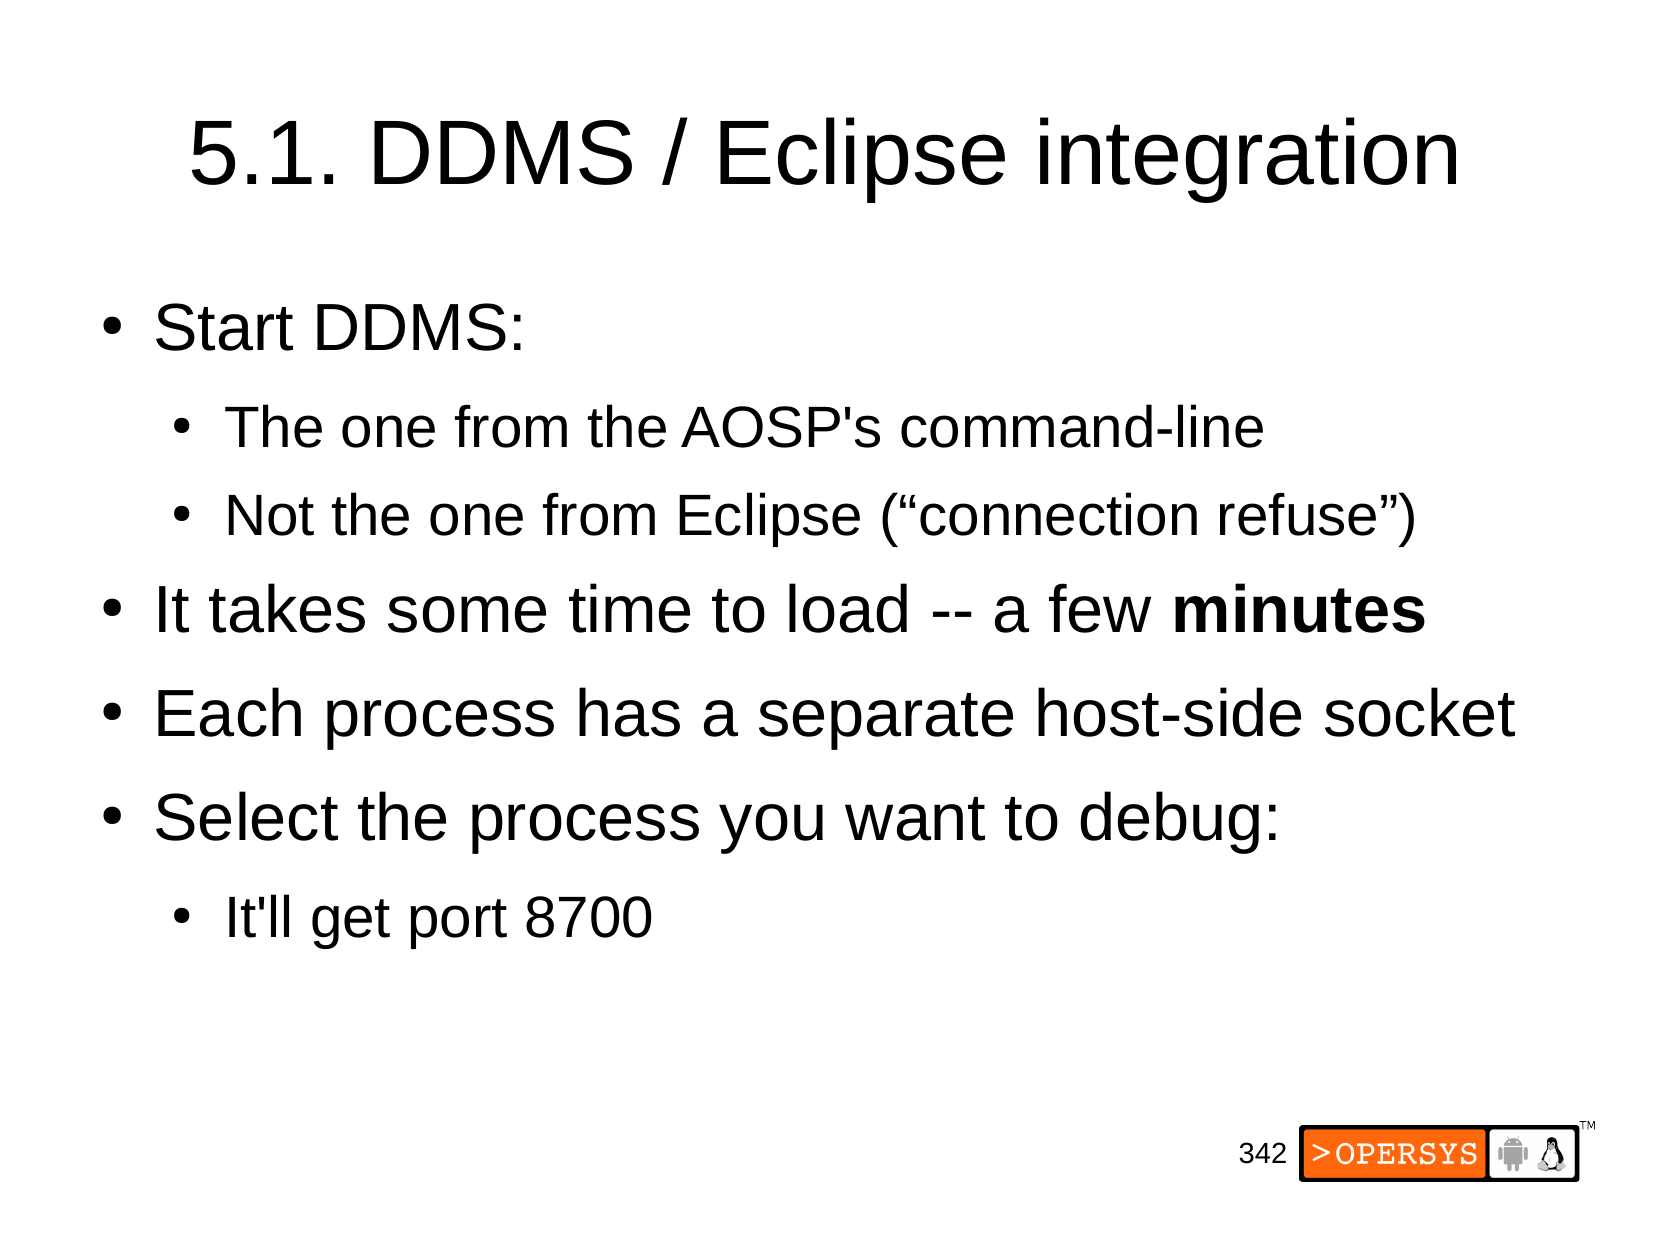

# 5.1. DDMS / Eclipse integration
Start DDMS:
The one from the AOSP's command-line
Not the one from Eclipse (“connection refuse”)
It takes some time to load -- a few minutes
Each process has a separate host-side socket
Select the process you want to debug:
It'll get port 8700